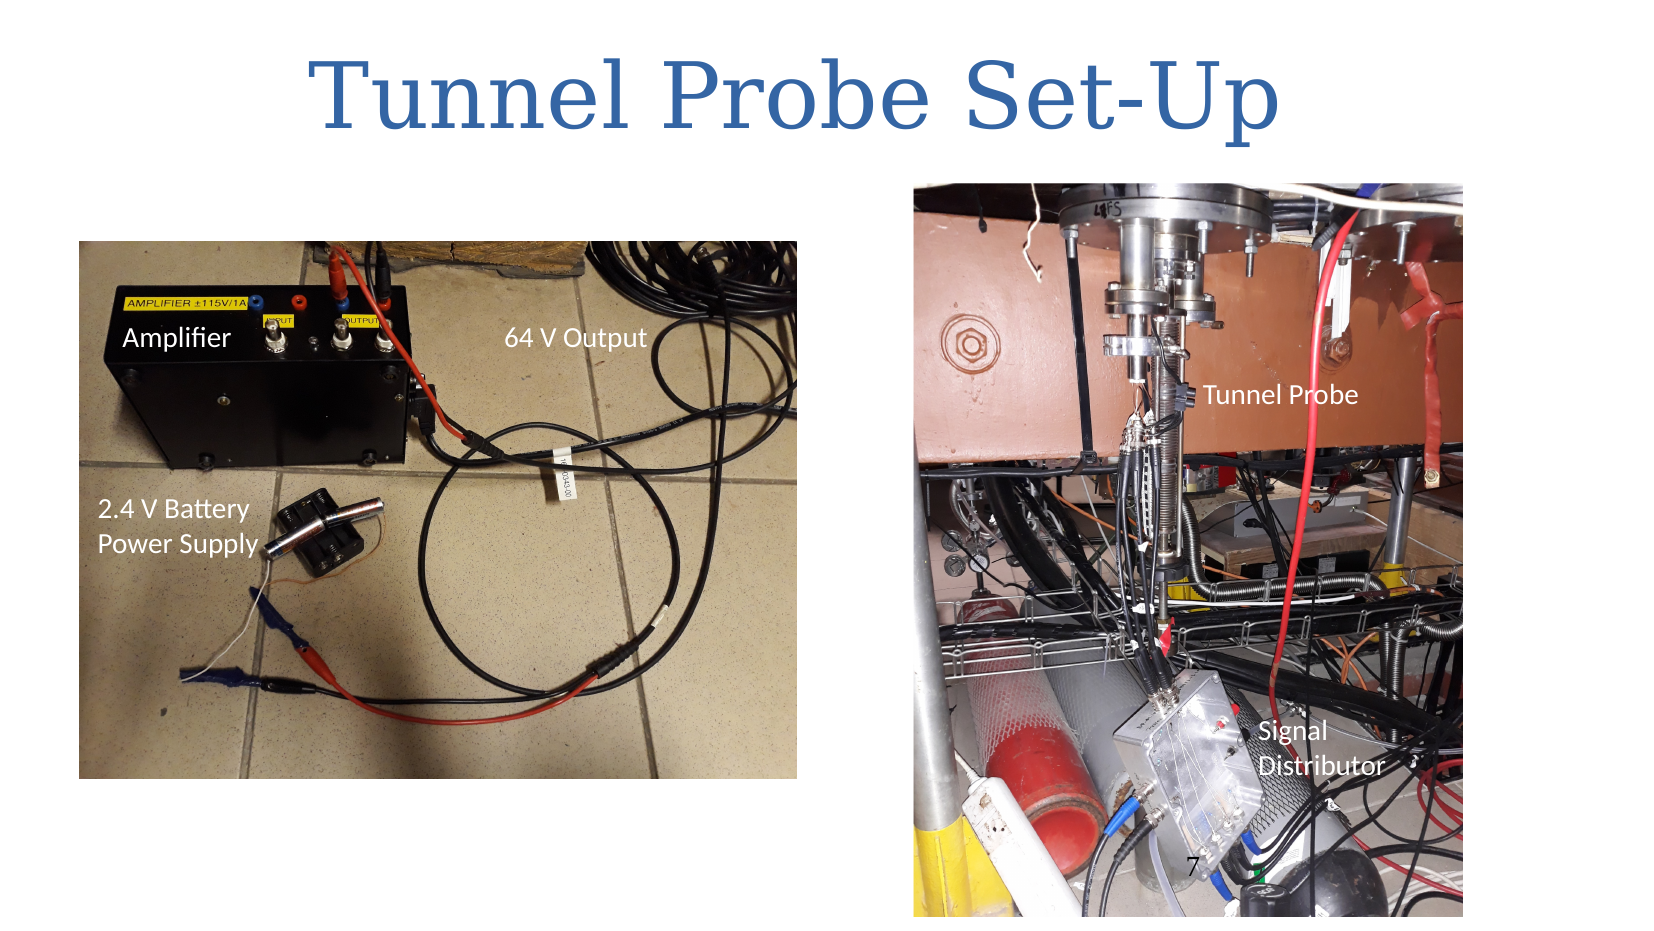

# Tunnel Probe Set-Up
64 V Output
Amplifier
Tunnel Probe
2.4 V Battery Power Supply
Signal Distributor
6